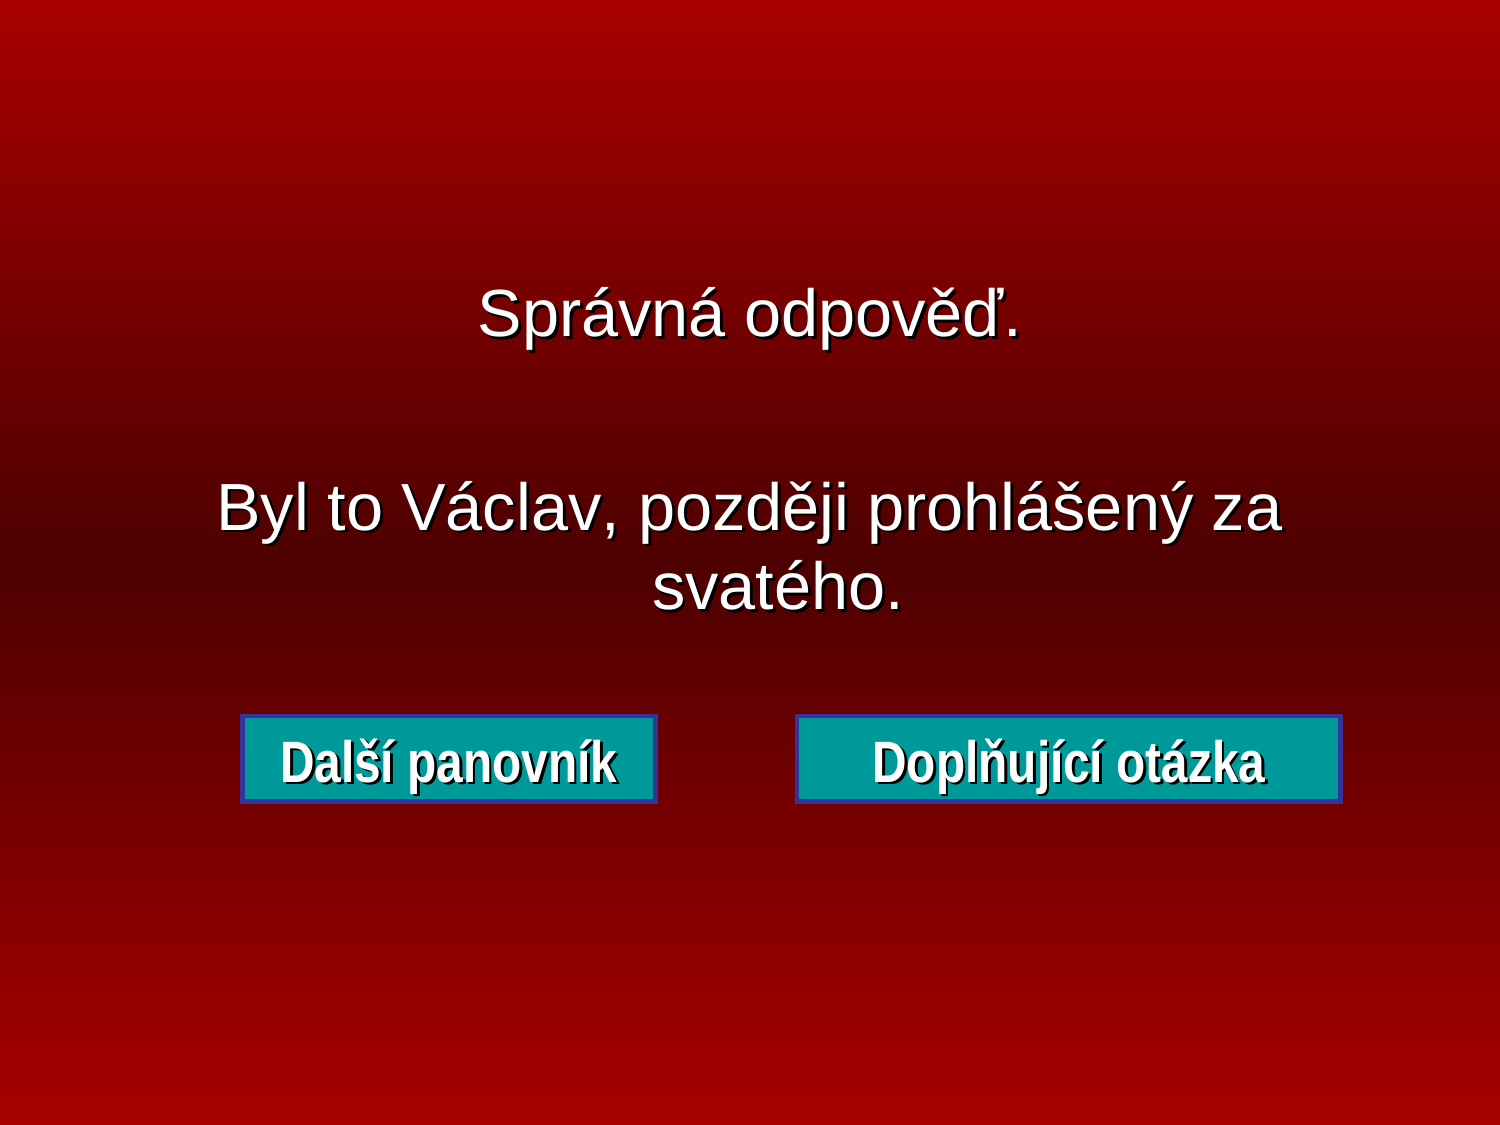

#
Správná odpověď.
Byl to Václav, později prohlášený za svatého.
Další panovník
Doplňující otázka